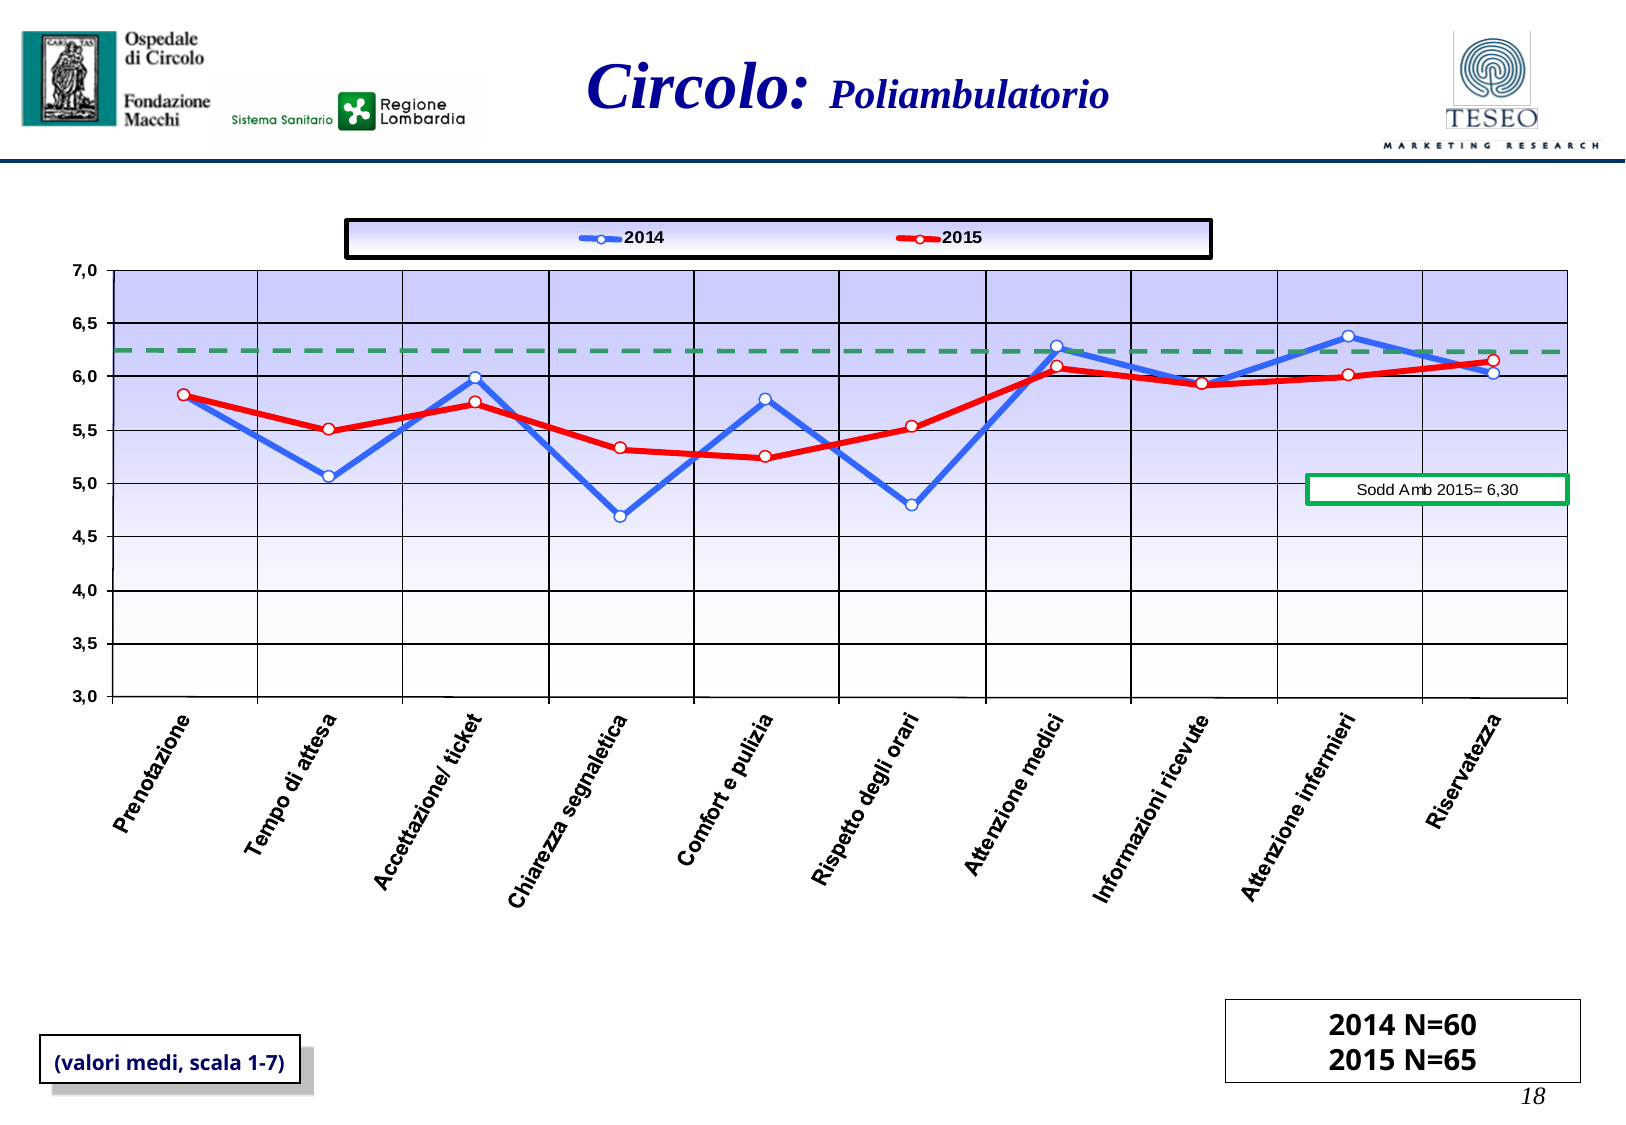

Circolo: Poliambulatorio
2014 N=60
2015 N=65
(valori medi, scala 1-7)